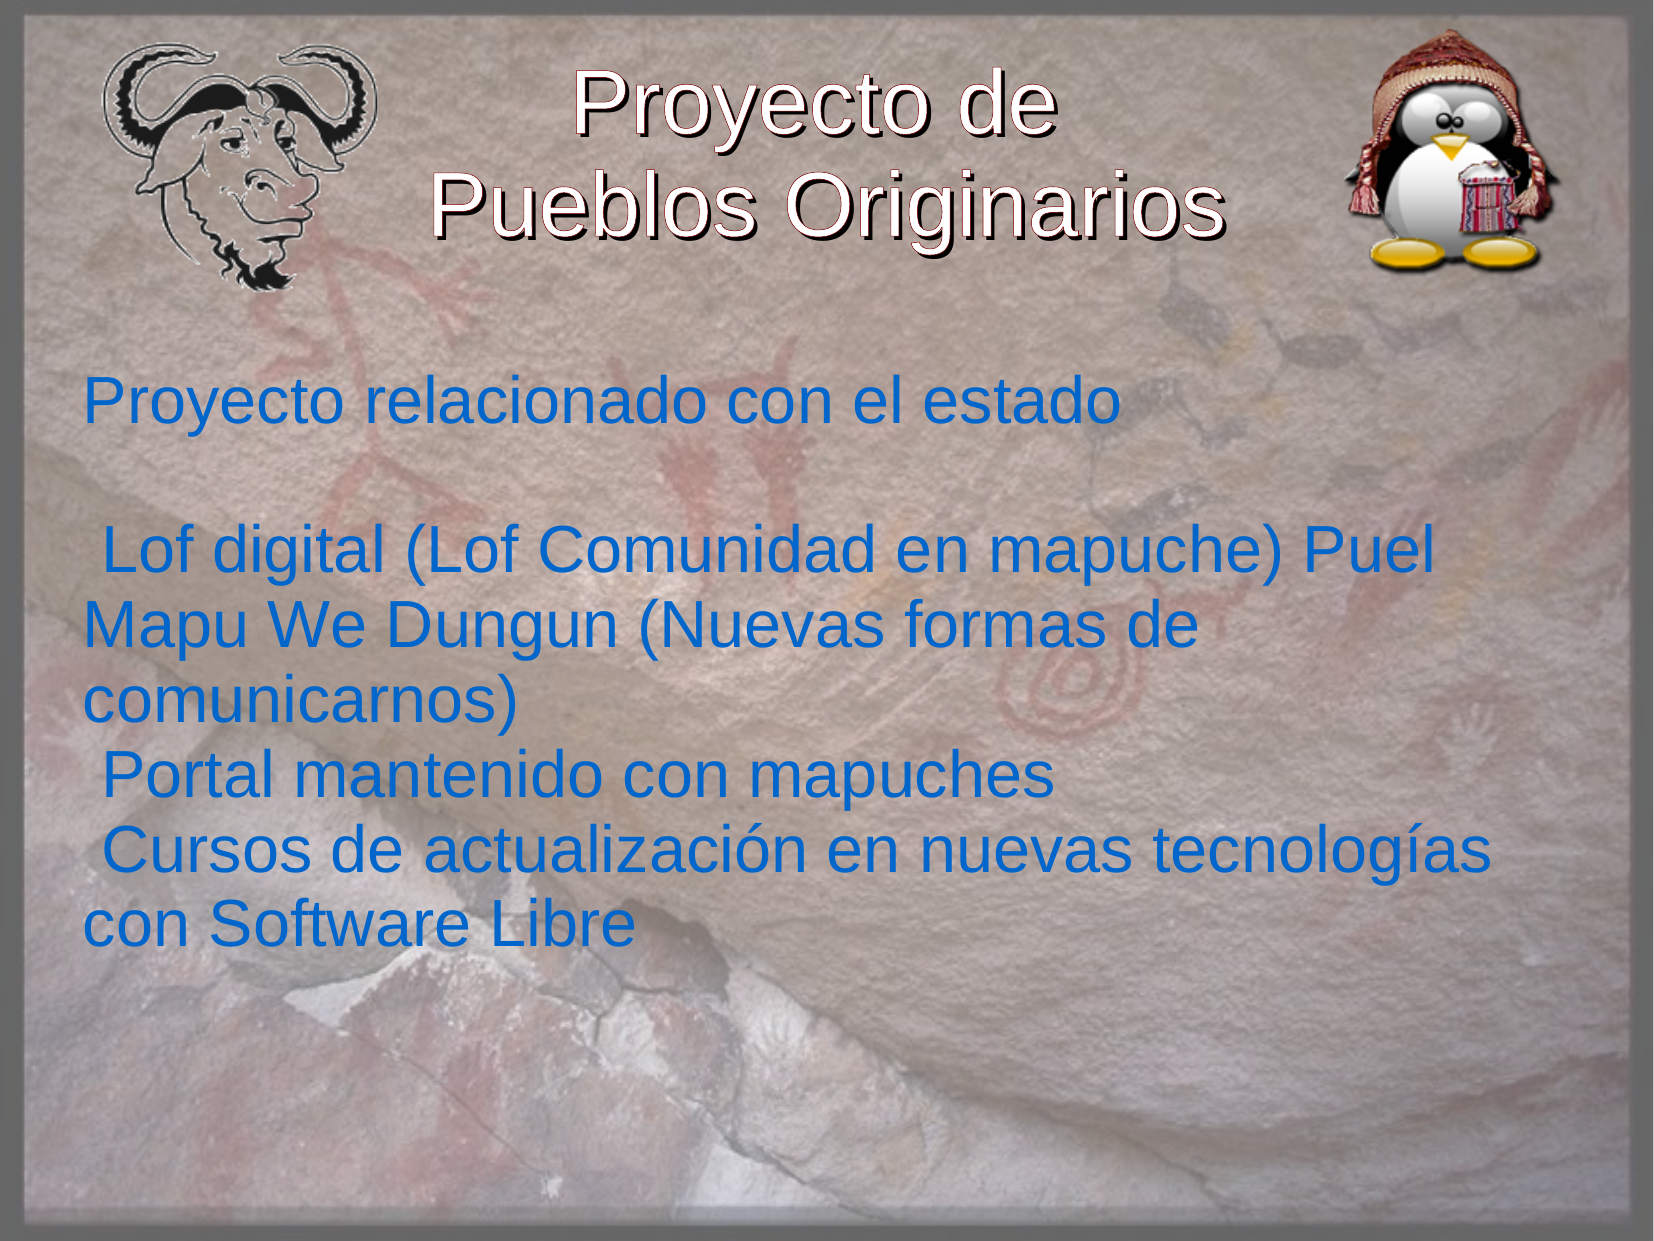

# Proyecto de Pueblos Originarios
Proyecto relacionado con el estado
 Lof digital (Lof Comunidad en mapuche) Puel Mapu We Dungun (Nuevas formas de comunicarnos)
 Portal mantenido con mapuches
 Cursos de actualización en nuevas tecnologías con Software Libre